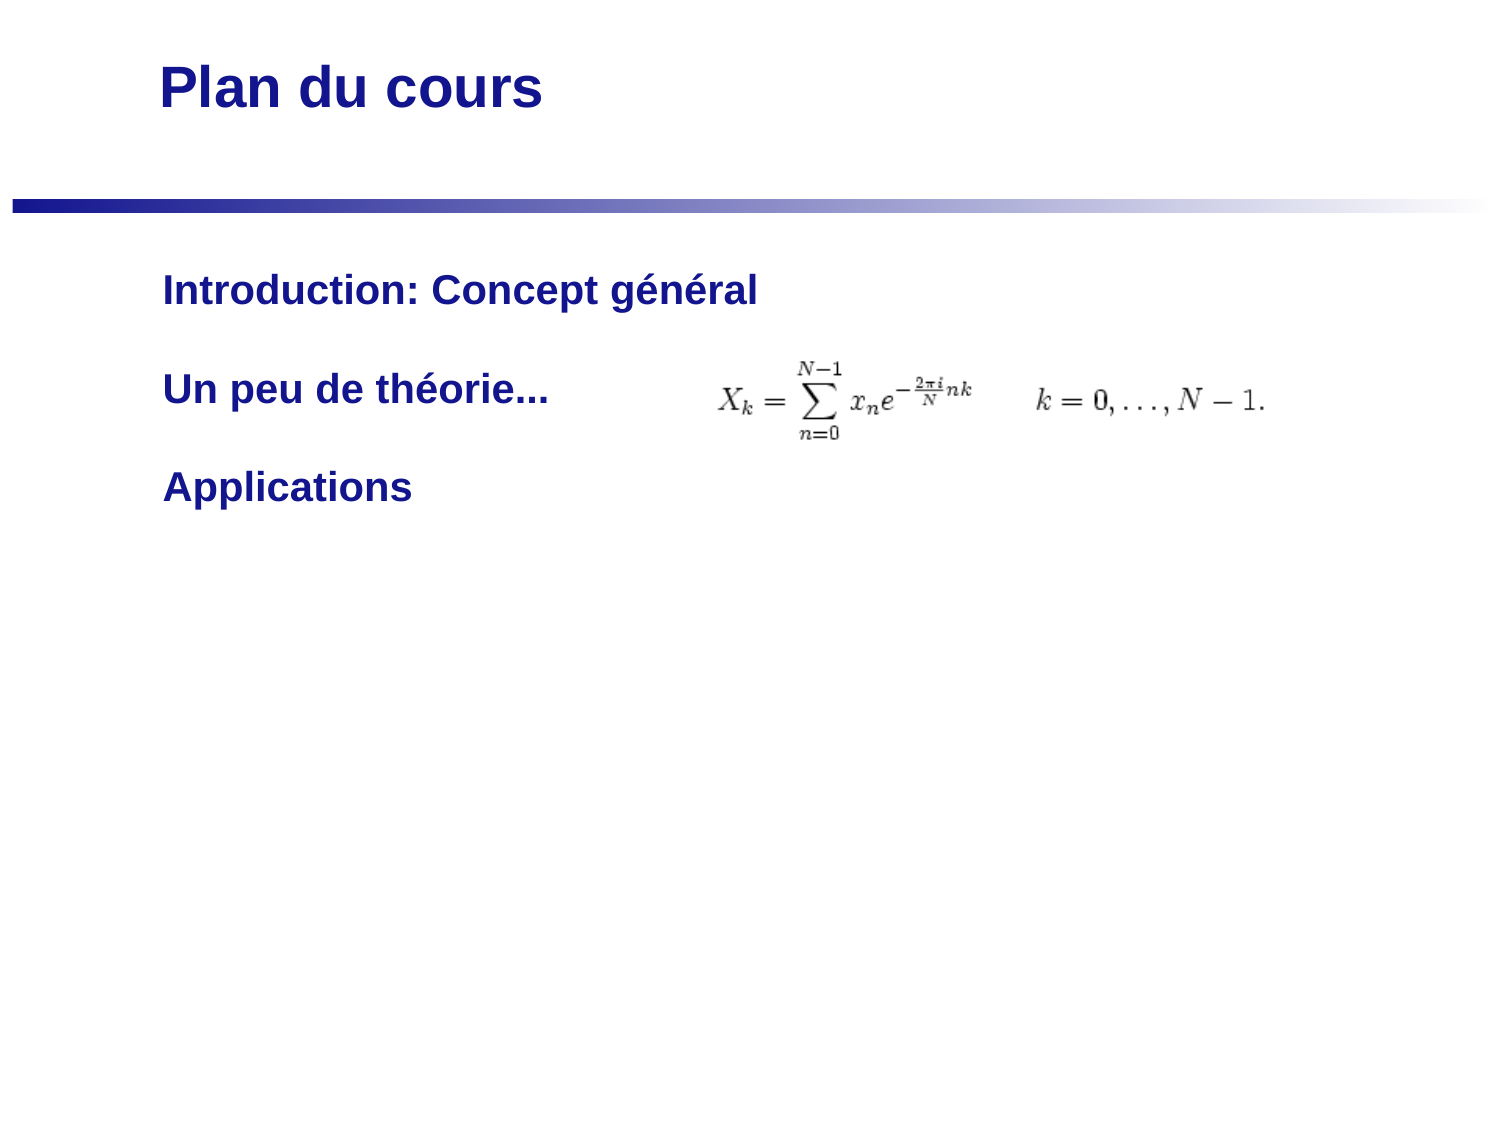

# Plan du cours
Introduction: Concept général
Un peu de théorie...
Applications